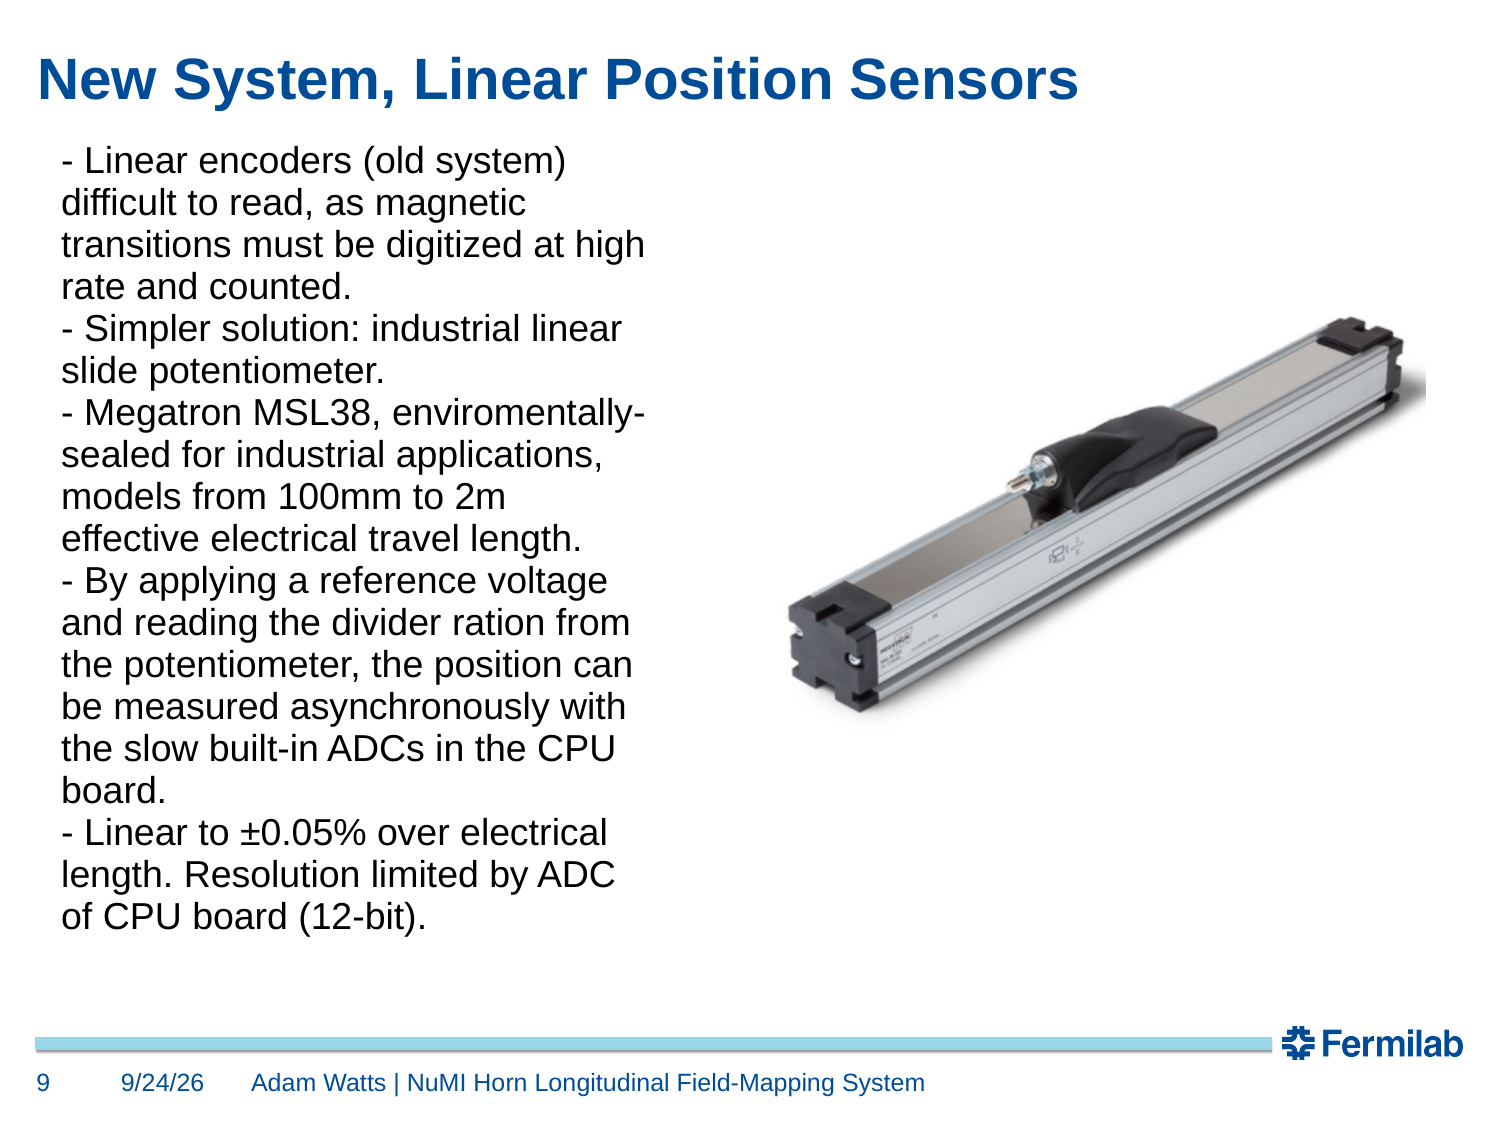

# New System, Linear Position Sensors
- Linear encoders (old system) difficult to read, as magnetic transitions must be digitized at high rate and counted.
- Simpler solution: industrial linear slide potentiometer.
- Megatron MSL38, enviromentally-sealed for industrial applications, models from 100mm to 2m effective electrical travel length.
- By applying a reference voltage and reading the divider ration from the potentiometer, the position can be measured asynchronously with the slow built-in ADCs in the CPU board.
- Linear to ±0.05% over electrical length. Resolution limited by ADC of CPU board (12-bit).
Adam Watts | NuMI Horn Longitudinal Field-Mapping System